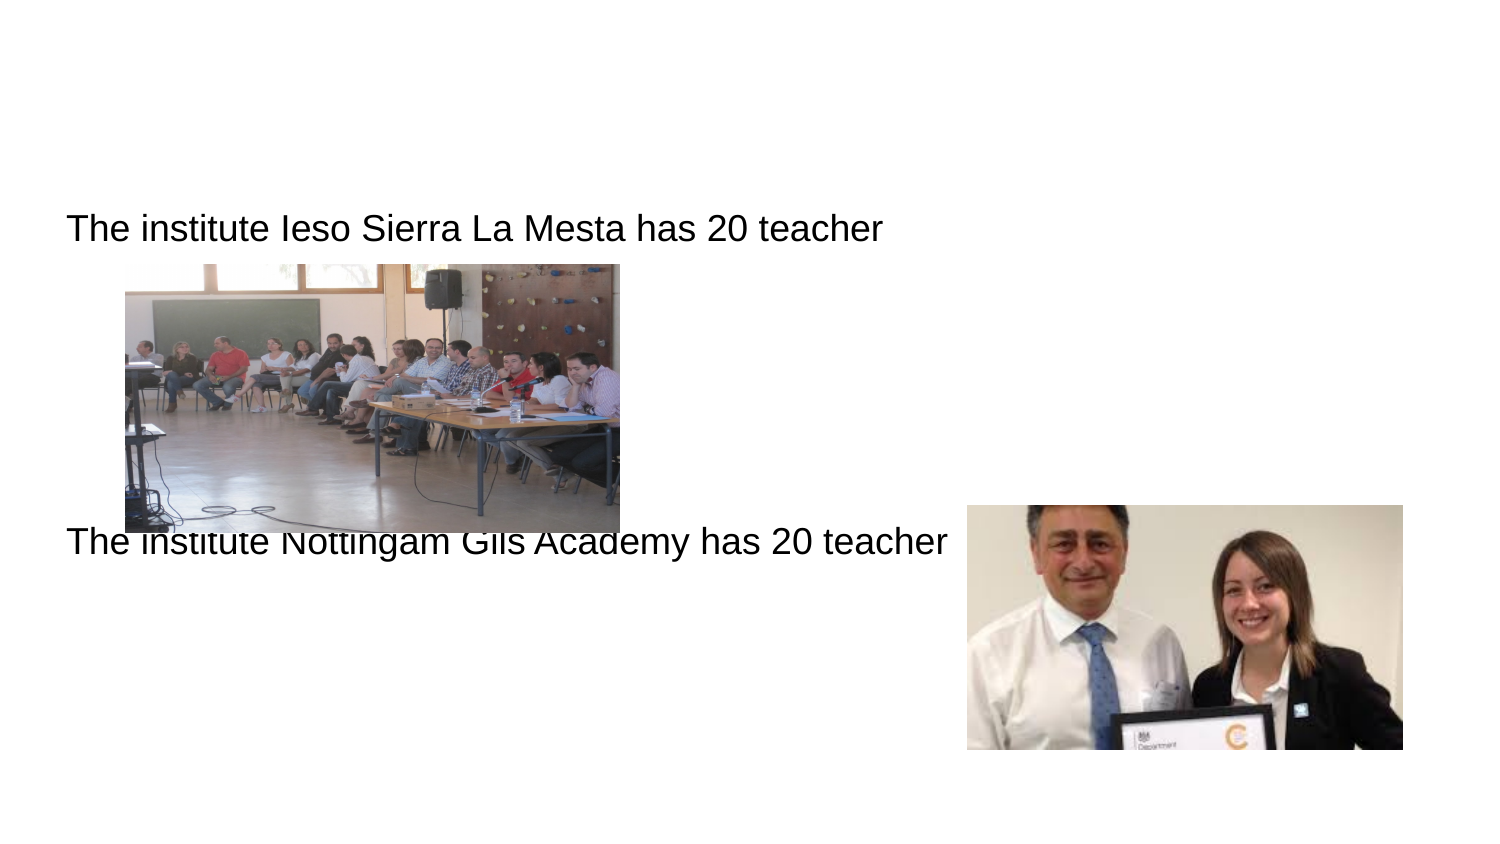

# The institute Ieso Sierra La Mesta has 20 teacher
The institute Nottingam Gils Academy has 20 teacher